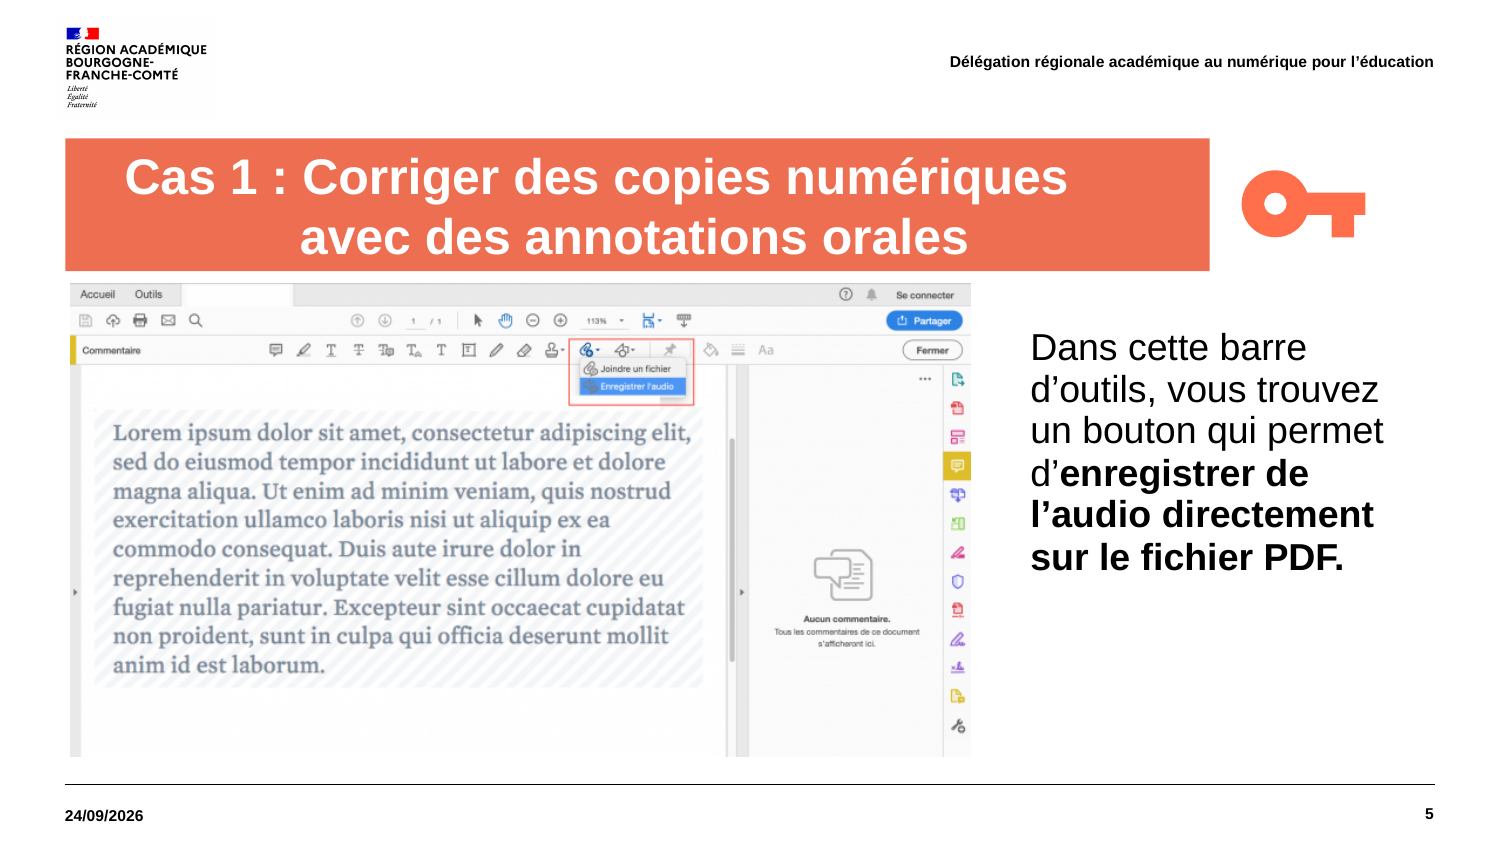

Délégation régionale académique au numérique pour l’éducation
Cas 1 : Corriger des copies numériques
		 avec des annotations orales
Dans cette barre d’outils, vous trouvez un bouton qui permet d’enregistrer de l’audio directement sur le fichier PDF.